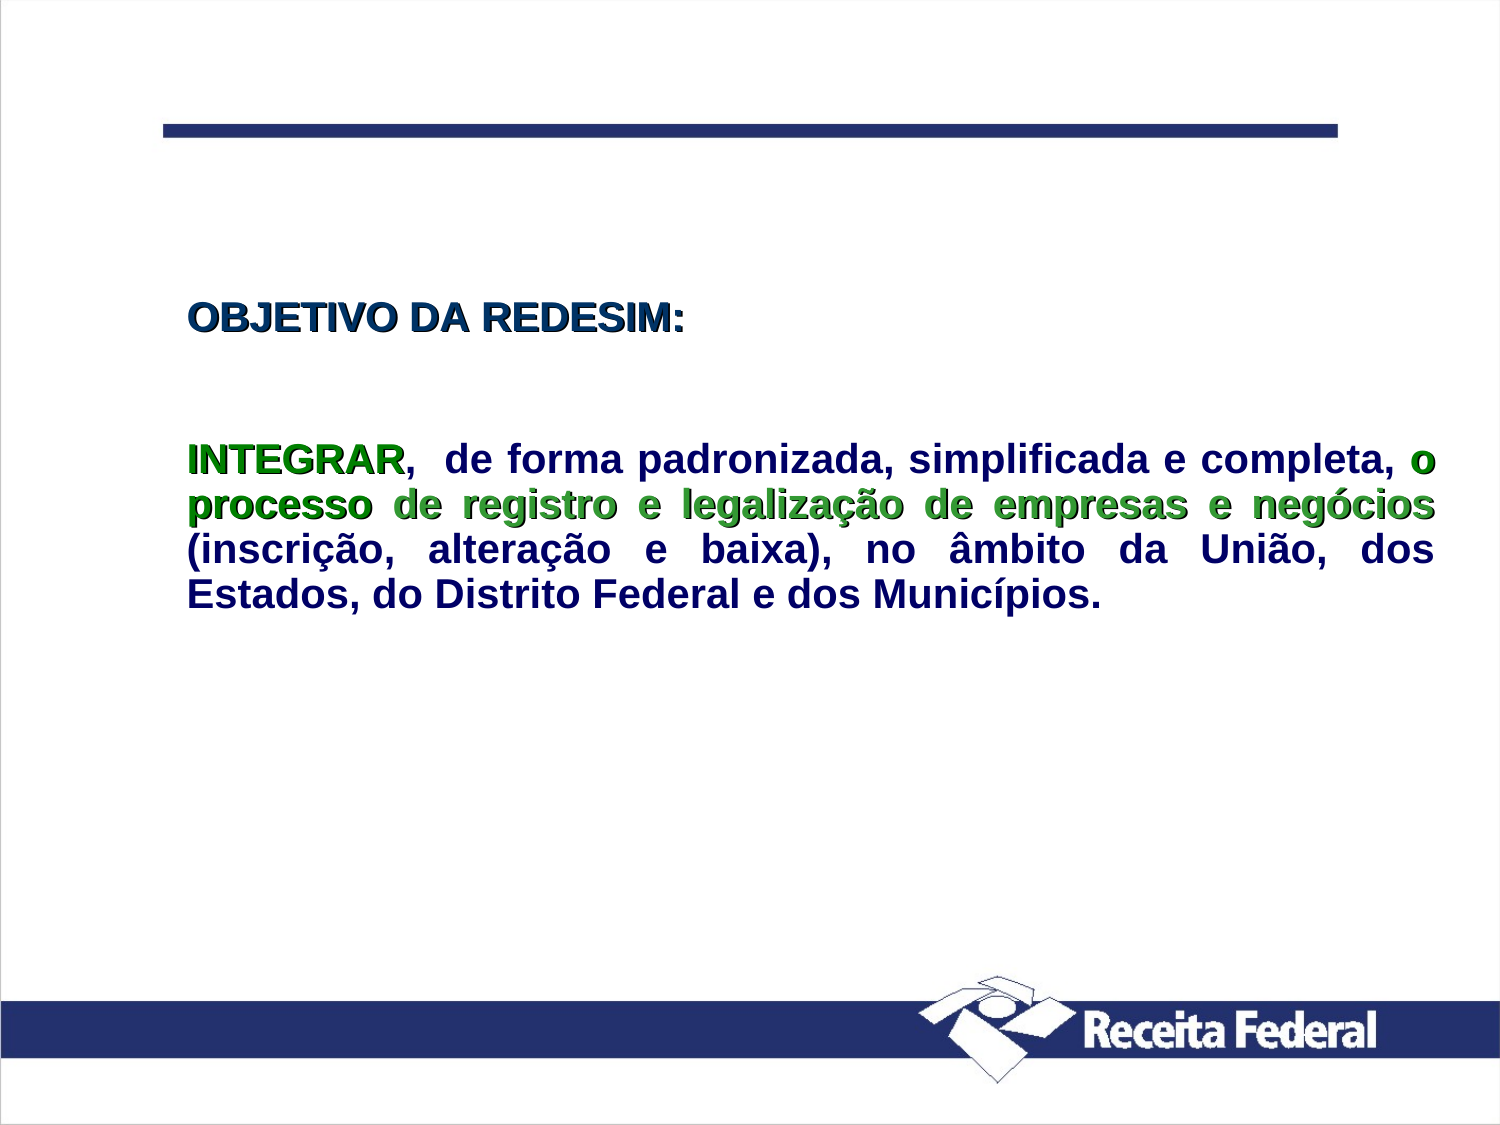

OBJETIVO DA REDESIM:
	INTEGRAR, de forma padronizada, simplificada e completa, o processo de registro e legalização de empresas e negócios (inscrição, alteração e baixa), no âmbito da União, dos Estados, do Distrito Federal e dos Municípios.